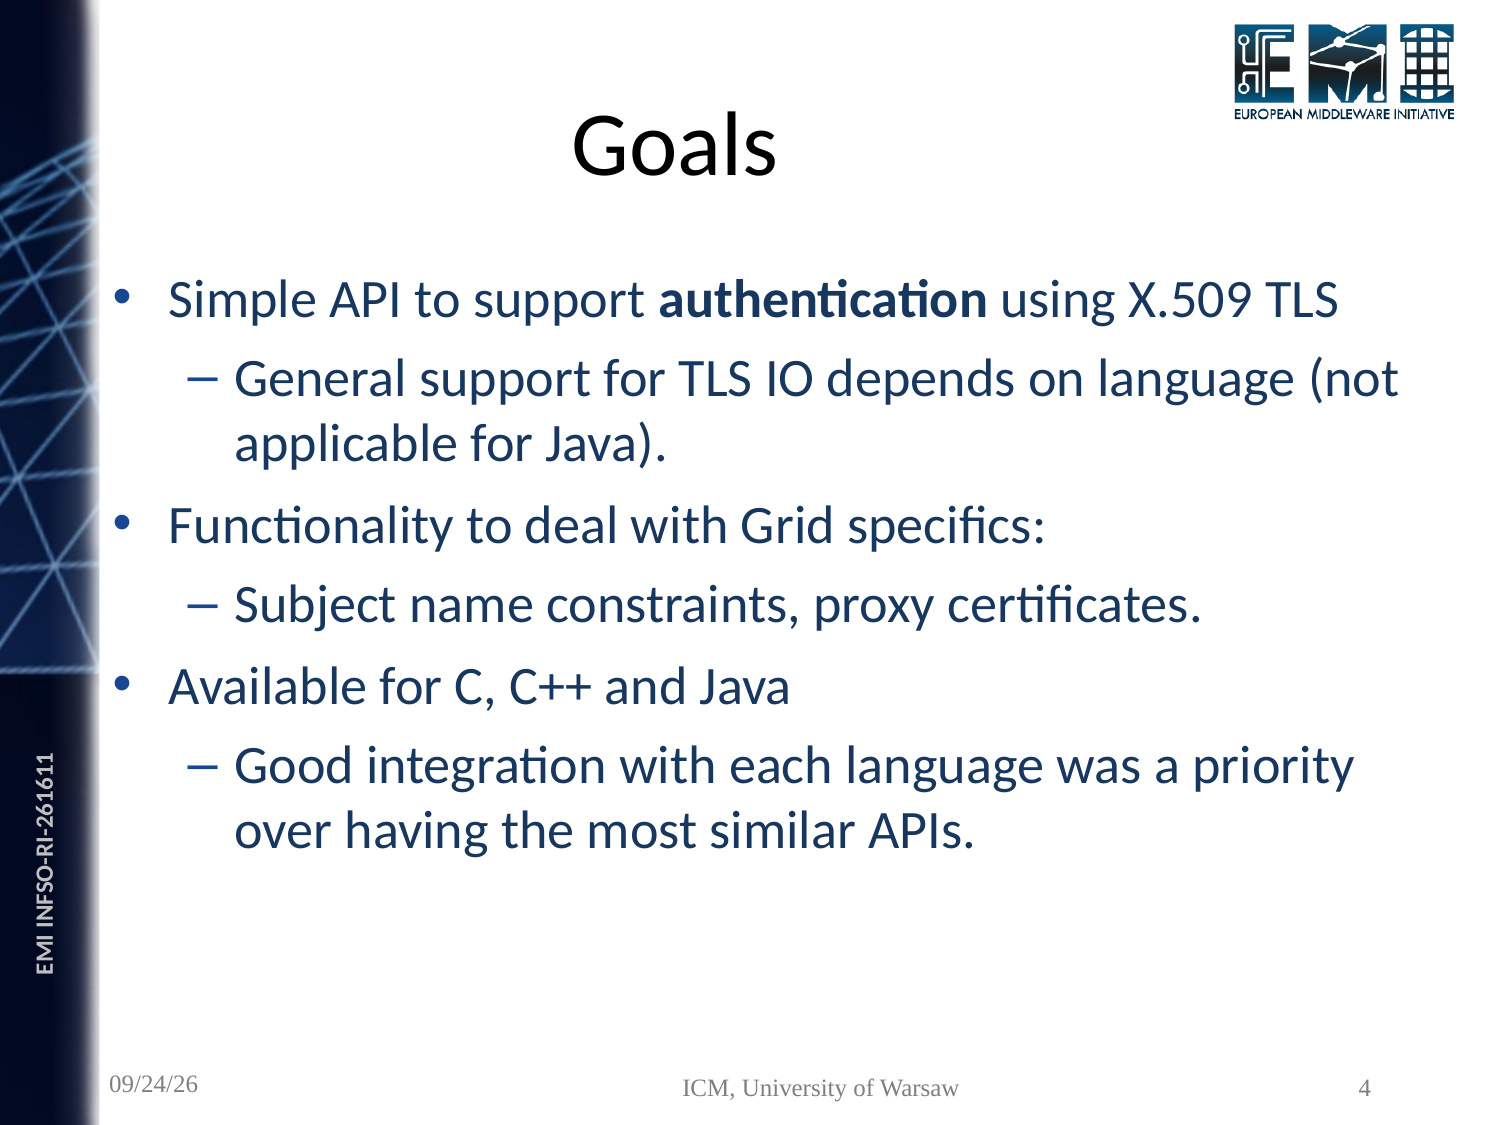

# Goals
Simple API to support authentication using X.509 TLS
General support for TLS IO depends on language (not applicable for Java).
Functionality to deal with Grid specifics:
Subject name constraints, proxy certificates.
Available for C, C++ and Java
Good integration with each language was a priority over having the most similar APIs.
4